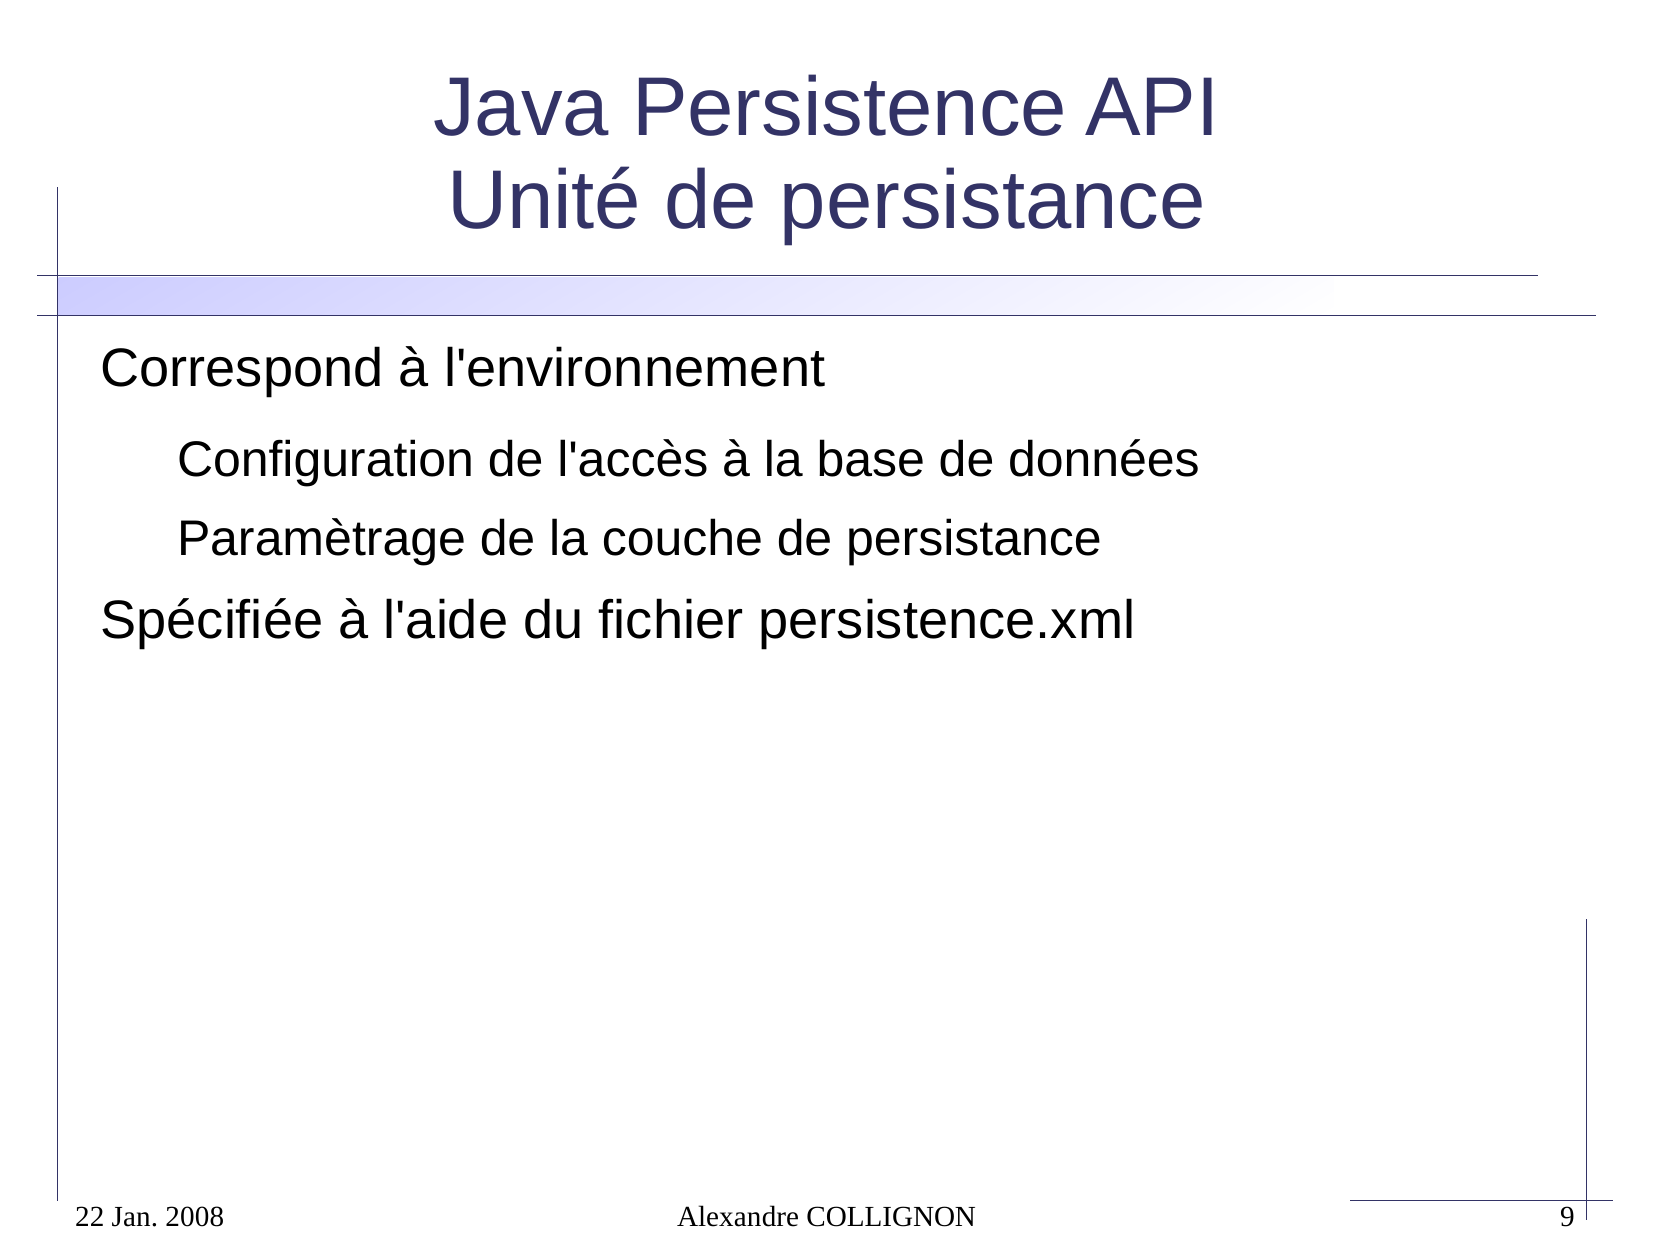

# Java Persistence API Unité de persistance
Correspond à l'environnement
Configuration de l'accès à la base de données
Paramètrage de la couche de persistance
Spécifiée à l'aide du fichier persistence.xml
22 Jan. 2008
Alexandre COLLIGNON
9